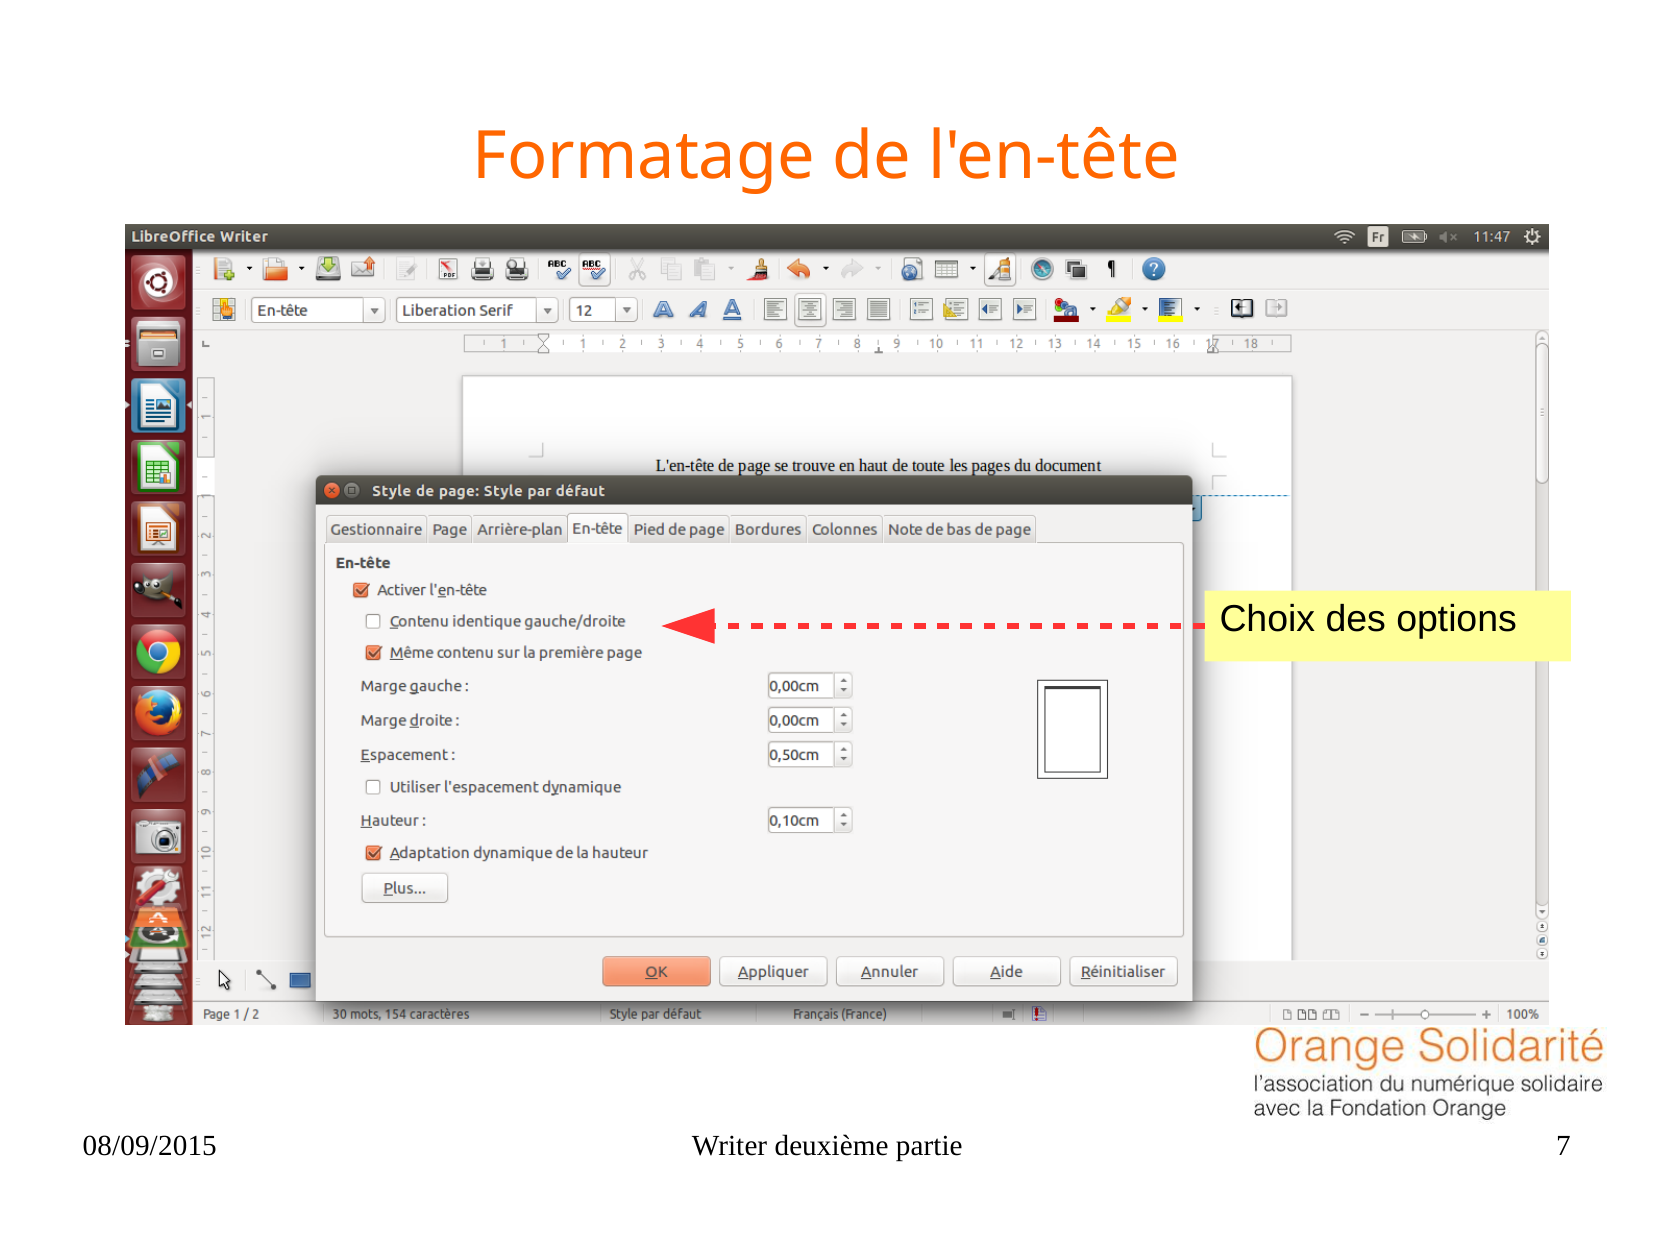

# Formatage de l'en-tête
Choix des options
08/09/2015
Writer deuxième partie
7